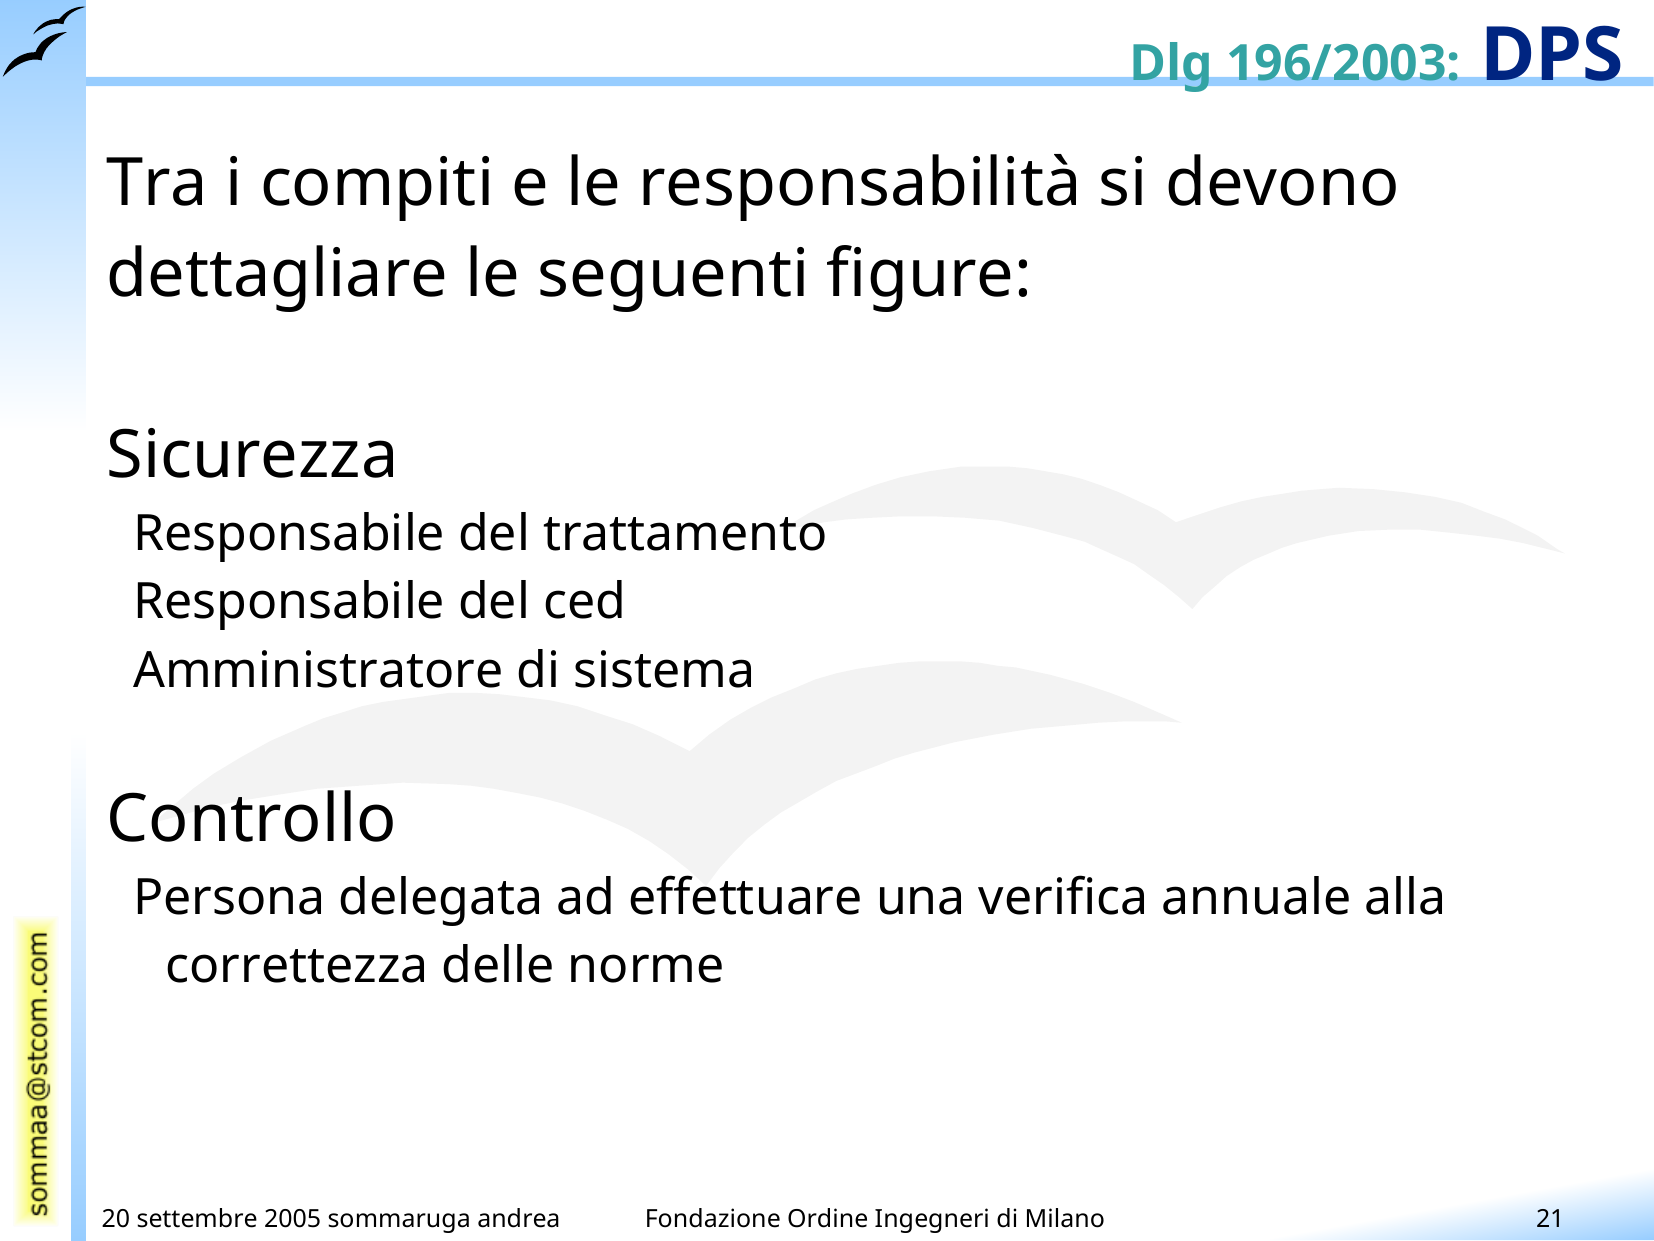

# Dlg 196/2003: DPS
Tra i compiti e le responsabilità si devono dettagliare le seguenti figure:
Sicurezza
Responsabile del trattamento
Responsabile del ced
Amministratore di sistema
Controllo
Persona delegata ad effettuare una verifica annuale alla correttezza delle norme